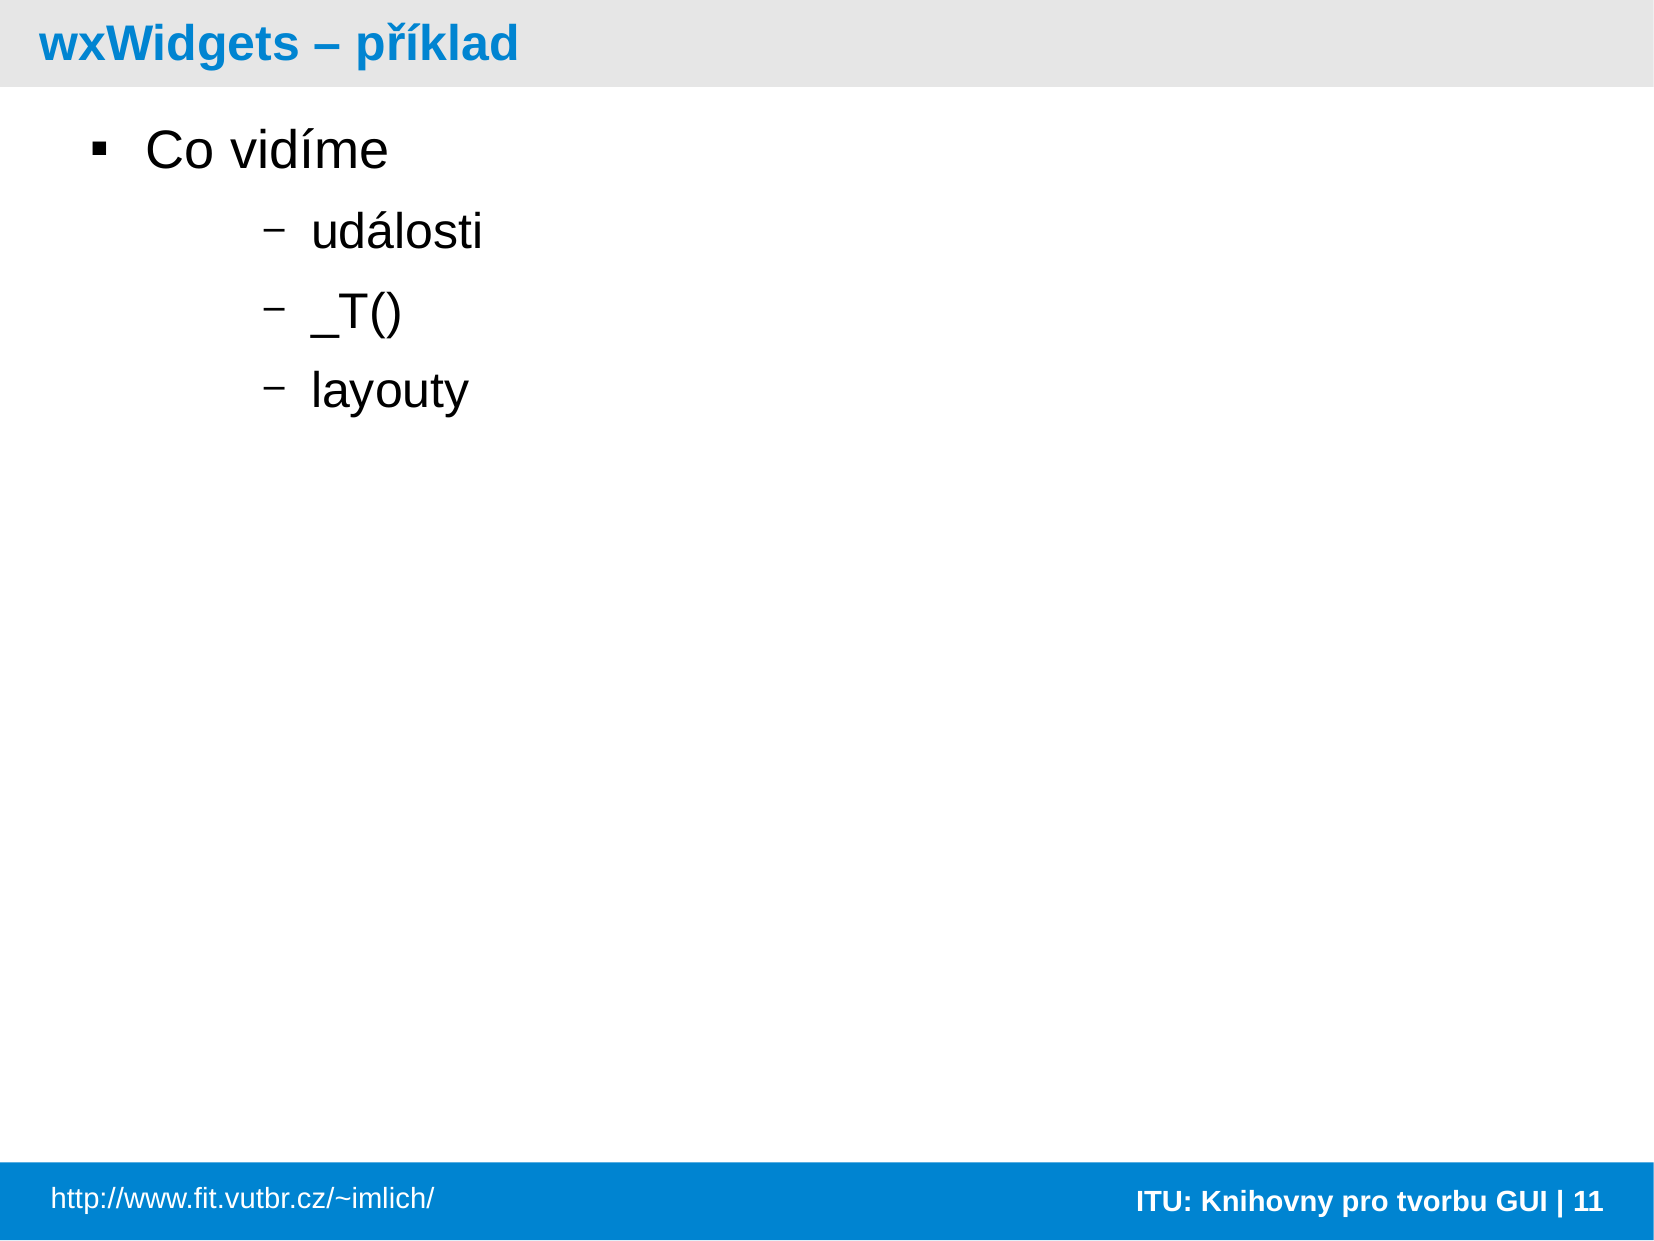

# wxWidgets – příklad
Co vidíme
události
_T()
layouty